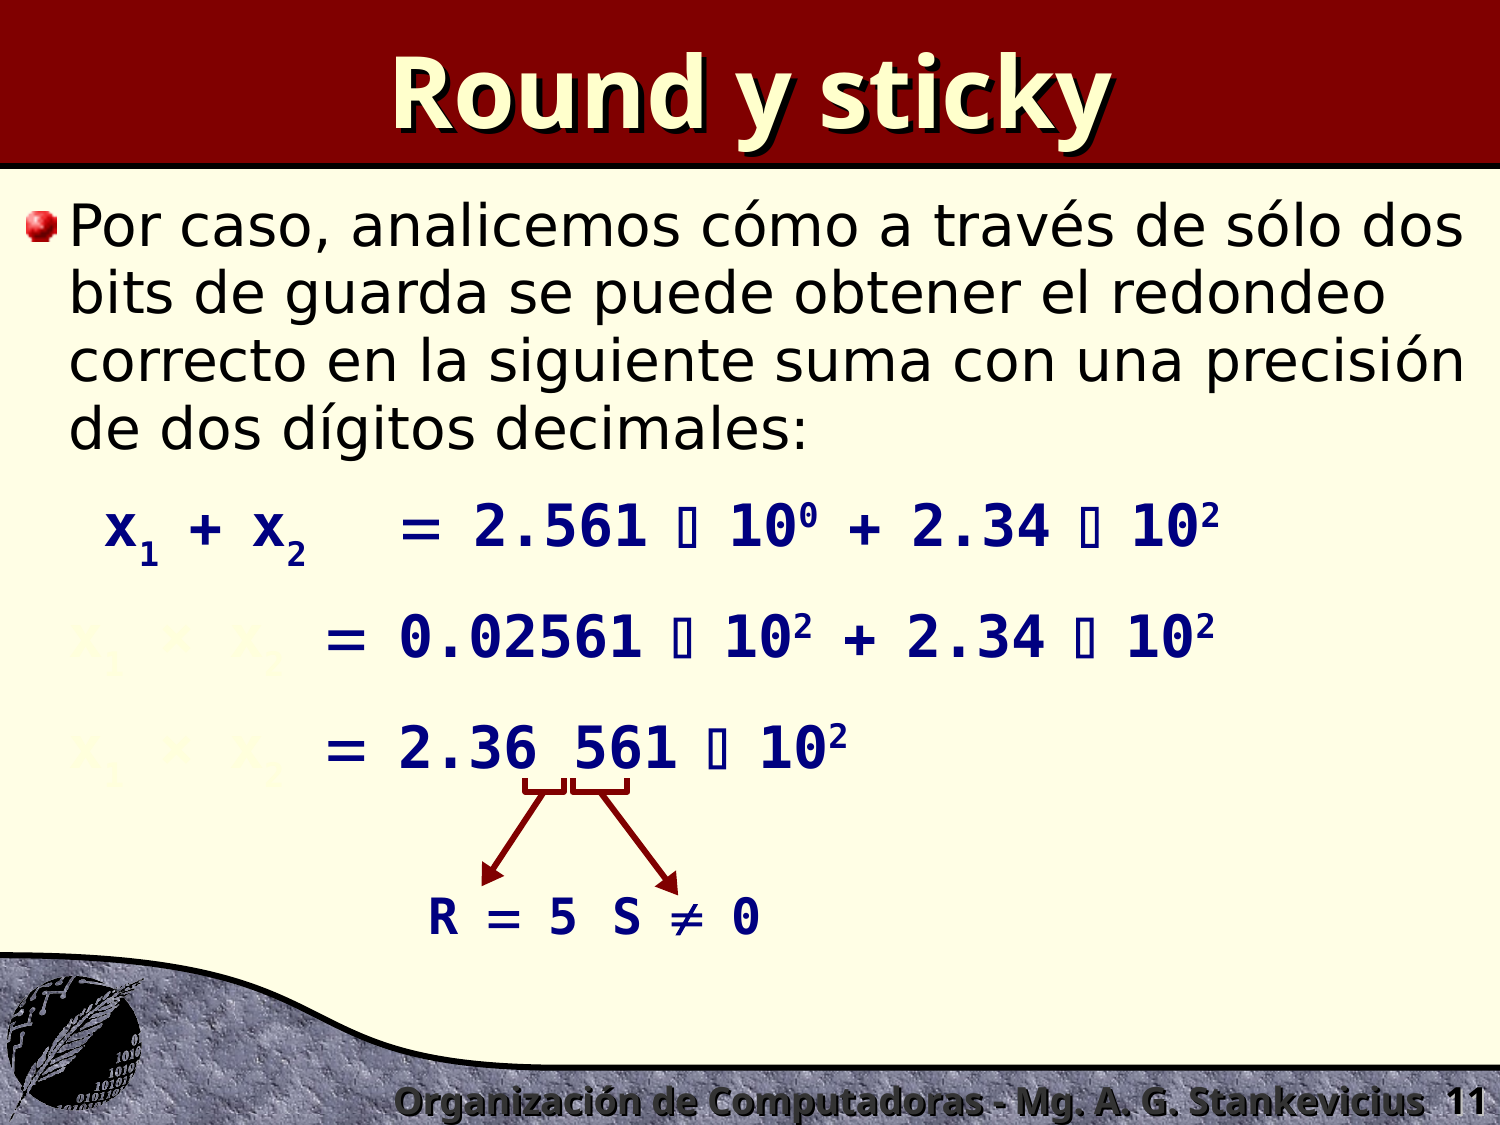

# Round y sticky
Por caso, analicemos cómo a través de sólo dos bits de guarda se puede obtener el redondeo correcto en la siguiente suma con una precisión de dos dígitos decimales:
 x1 + x2	 = 2.561  100 + 2.34  102
x1 × x2	 = 0.02561  102 + 2.34  102
x1 × x2	 = 2.36 561  102
R = 5
S ≠ 0
11